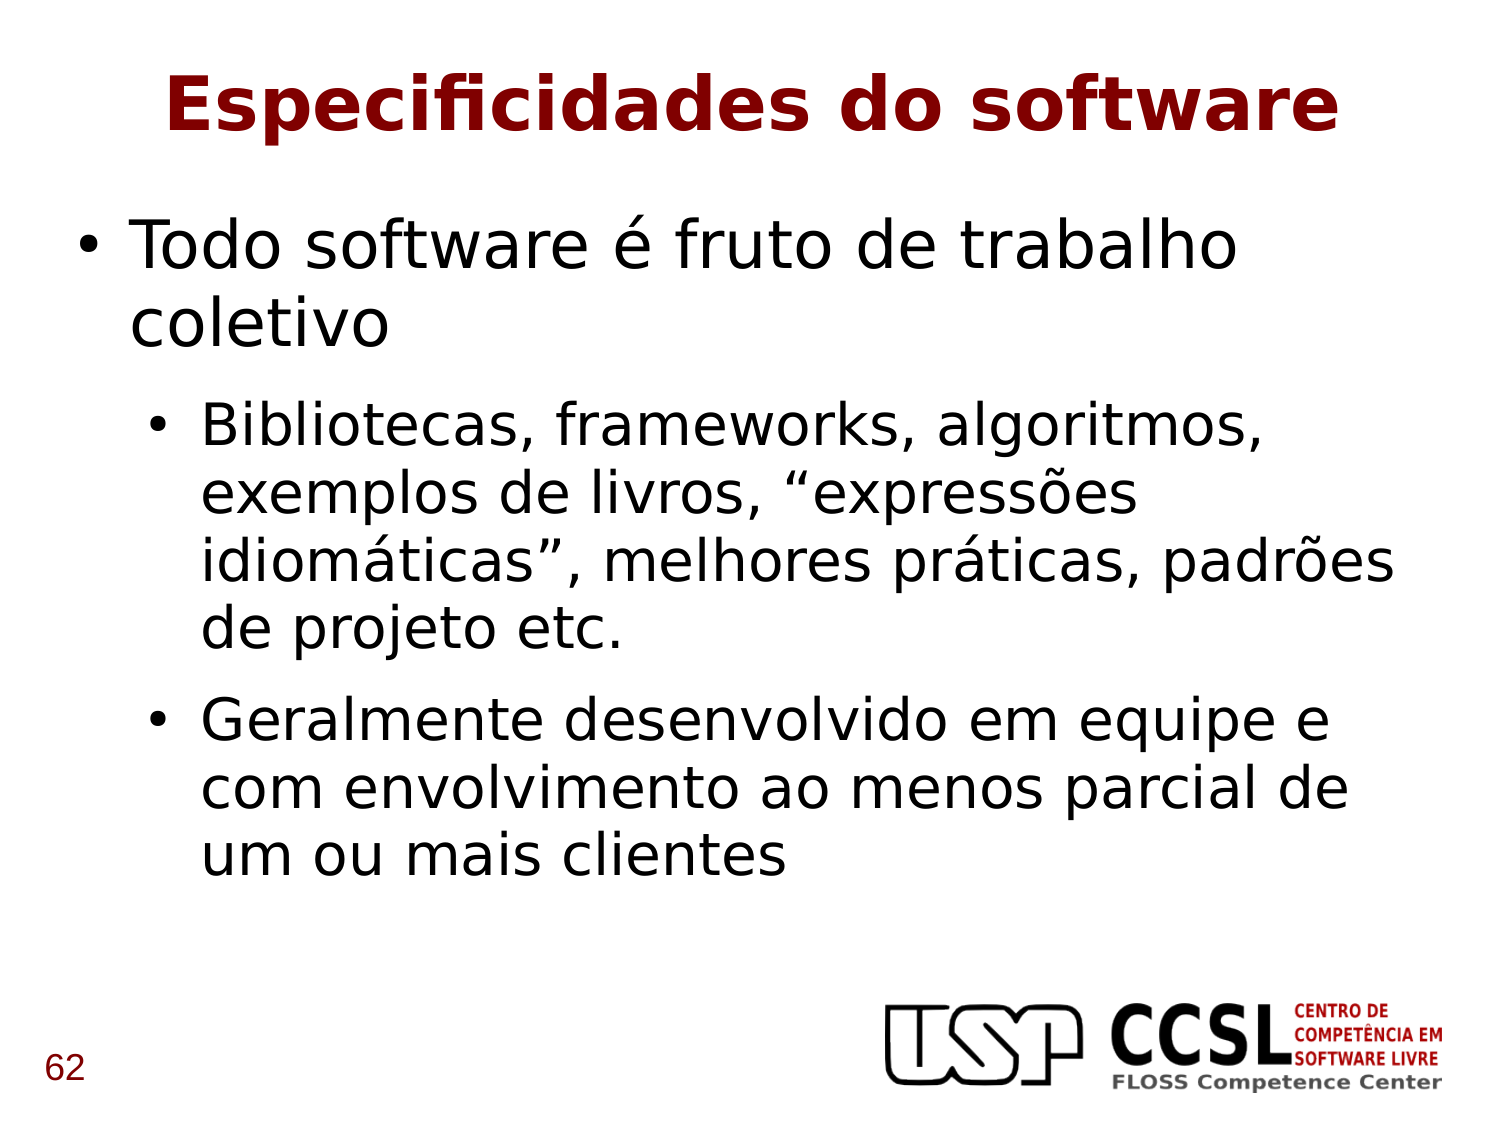

# Especificidades do software
Todo software é fruto de trabalho coletivo
Bibliotecas, frameworks, algoritmos, exemplos de livros, “expressões idiomáticas”, melhores práticas, padrões de projeto etc.
Geralmente desenvolvido em equipe e com envolvimento ao menos parcial de um ou mais clientes